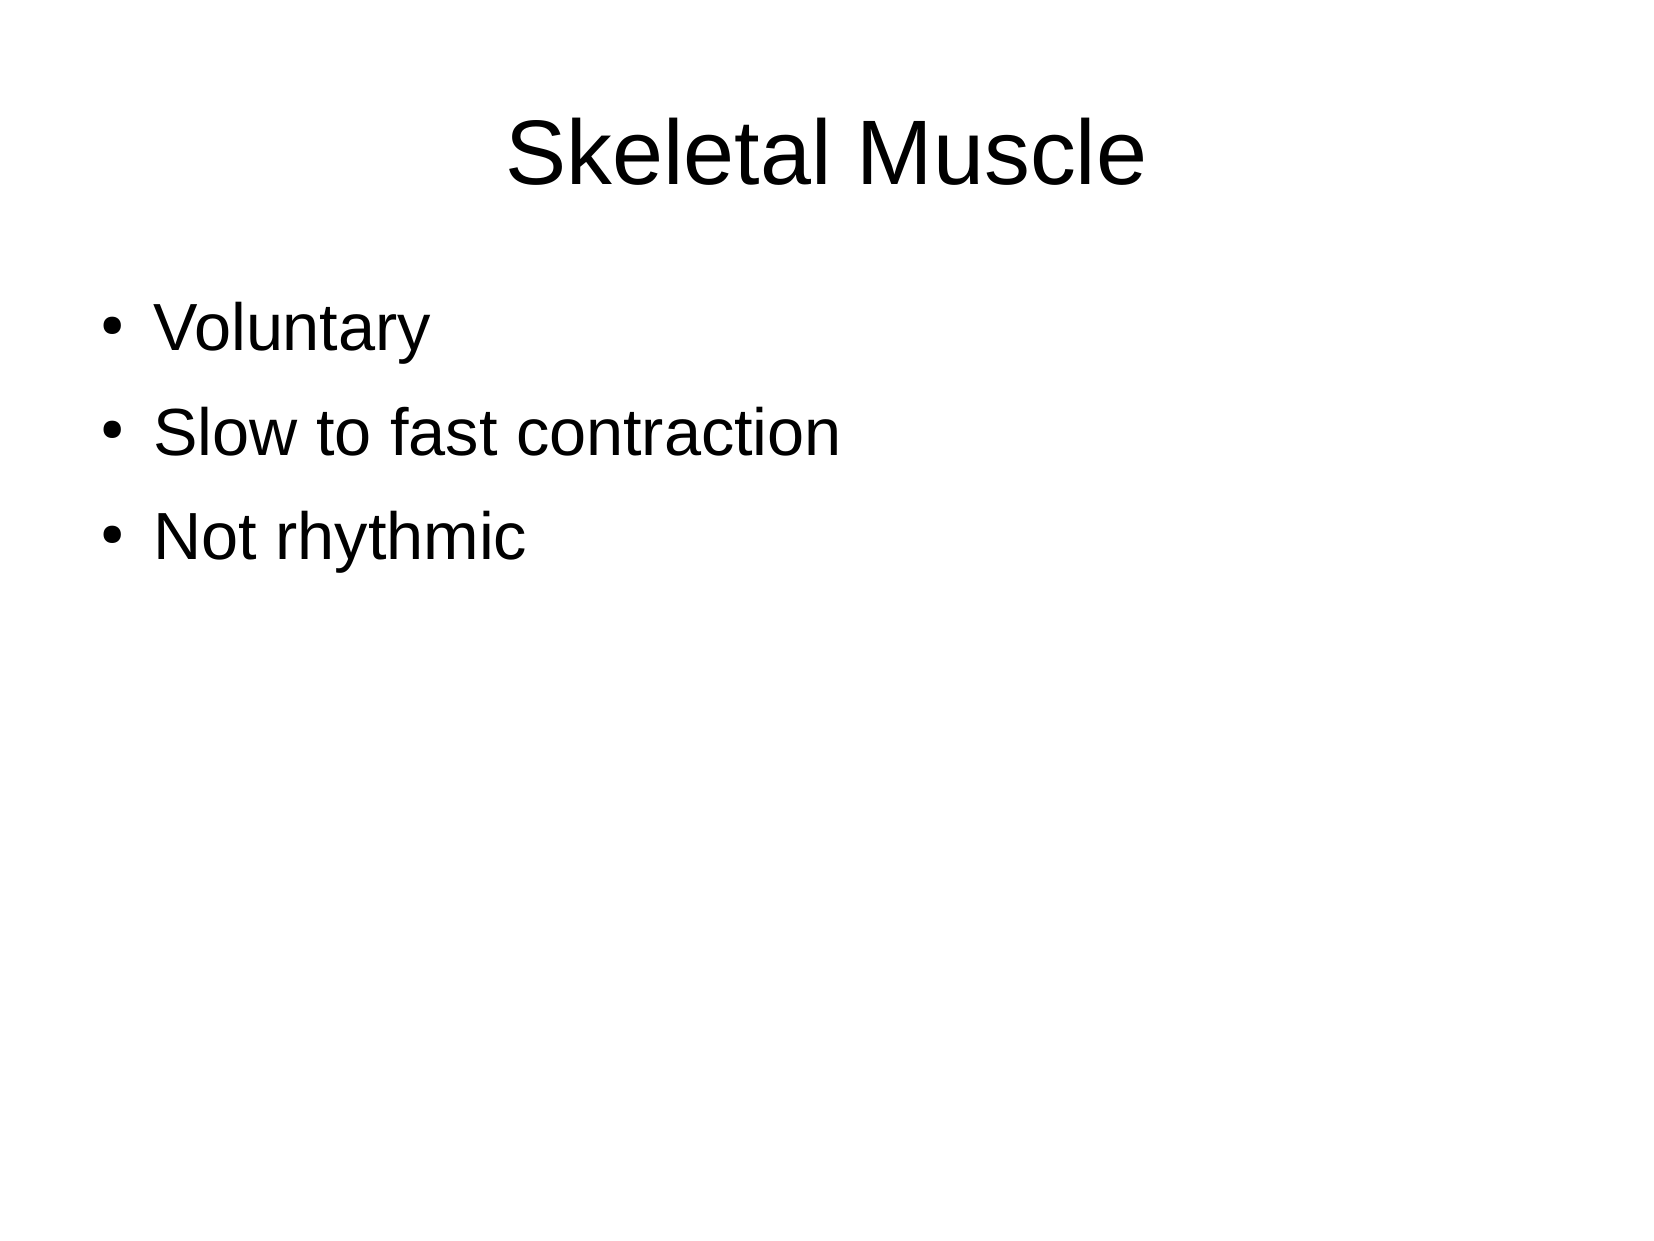

# Skeletal Muscle
Voluntary
Slow to fast contraction
Not rhythmic